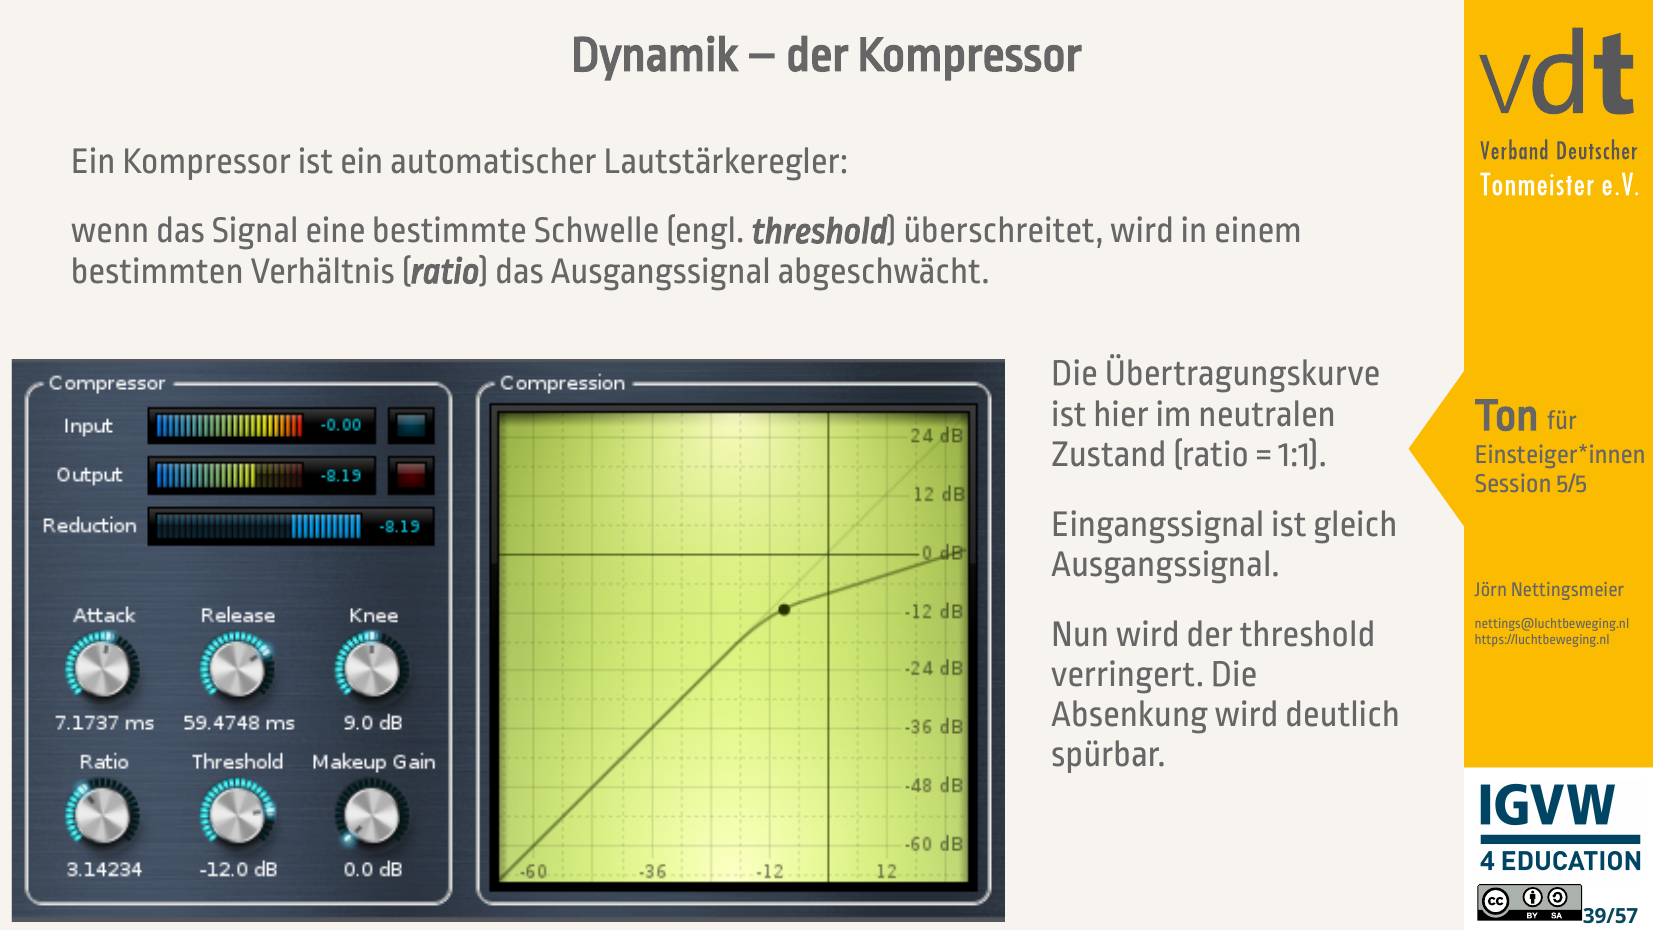

# Dynamik – der Kompressor
Ein Kompressor ist ein automatischer Lautstärkeregler:
wenn das Signal eine bestimmte Schwelle (engl. threshold) überschreitet, wird in einem bestimmten Verhältnis (ratio) das Ausgangssignal abgeschwächt.
Die Übertragungskurve ist hier im neutralen Zustand (ratio = 1:1).
Eingangssignal ist gleich Ausgangssignal.
Nun wird der threshold verringert. Die Absenkung wird deutlich spürbar.